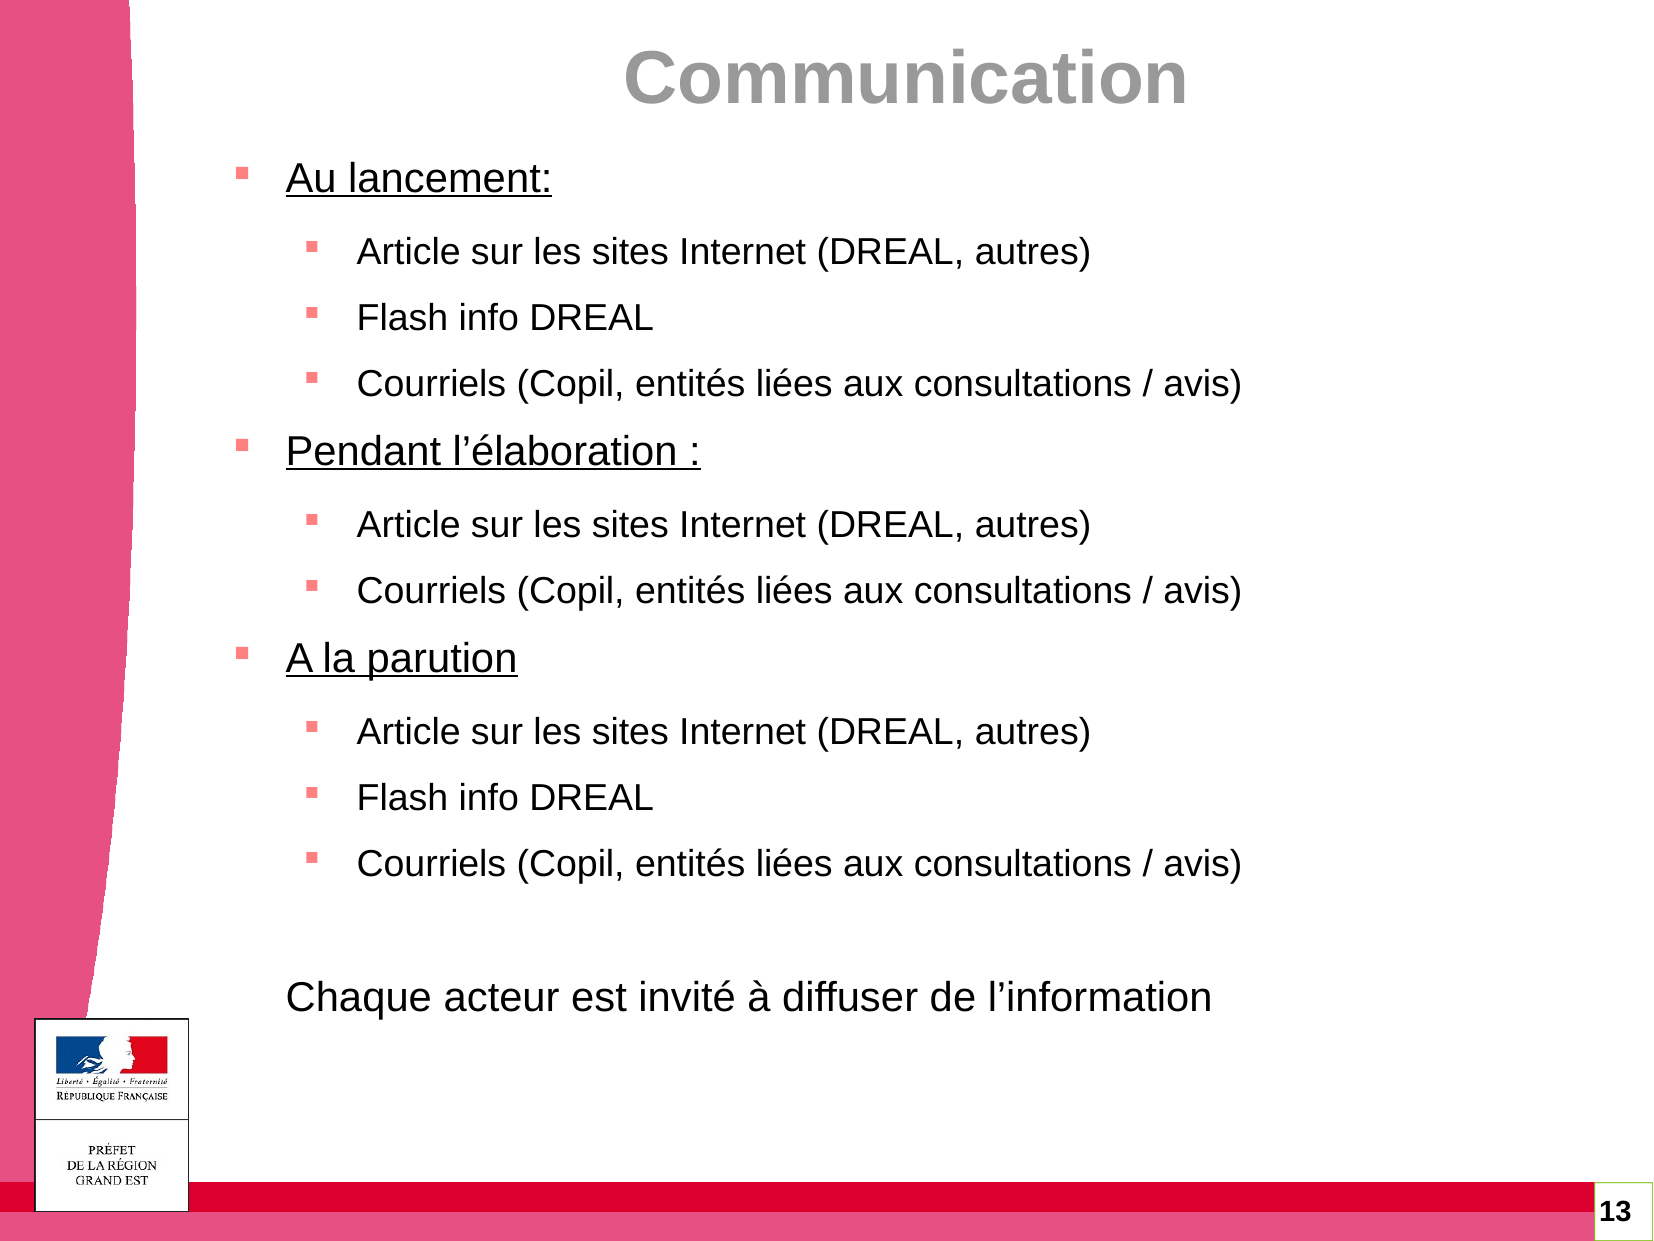

# Communication
Au lancement:
Article sur les sites Internet (DREAL, autres)
Flash info DREAL
Courriels (Copil, entités liées aux consultations / avis)
Pendant l’élaboration :
Article sur les sites Internet (DREAL, autres)
Courriels (Copil, entités liées aux consultations / avis)
A la parution
Article sur les sites Internet (DREAL, autres)
Flash info DREAL
Courriels (Copil, entités liées aux consultations / avis)
Chaque acteur est invité à diffuser de l’information
13